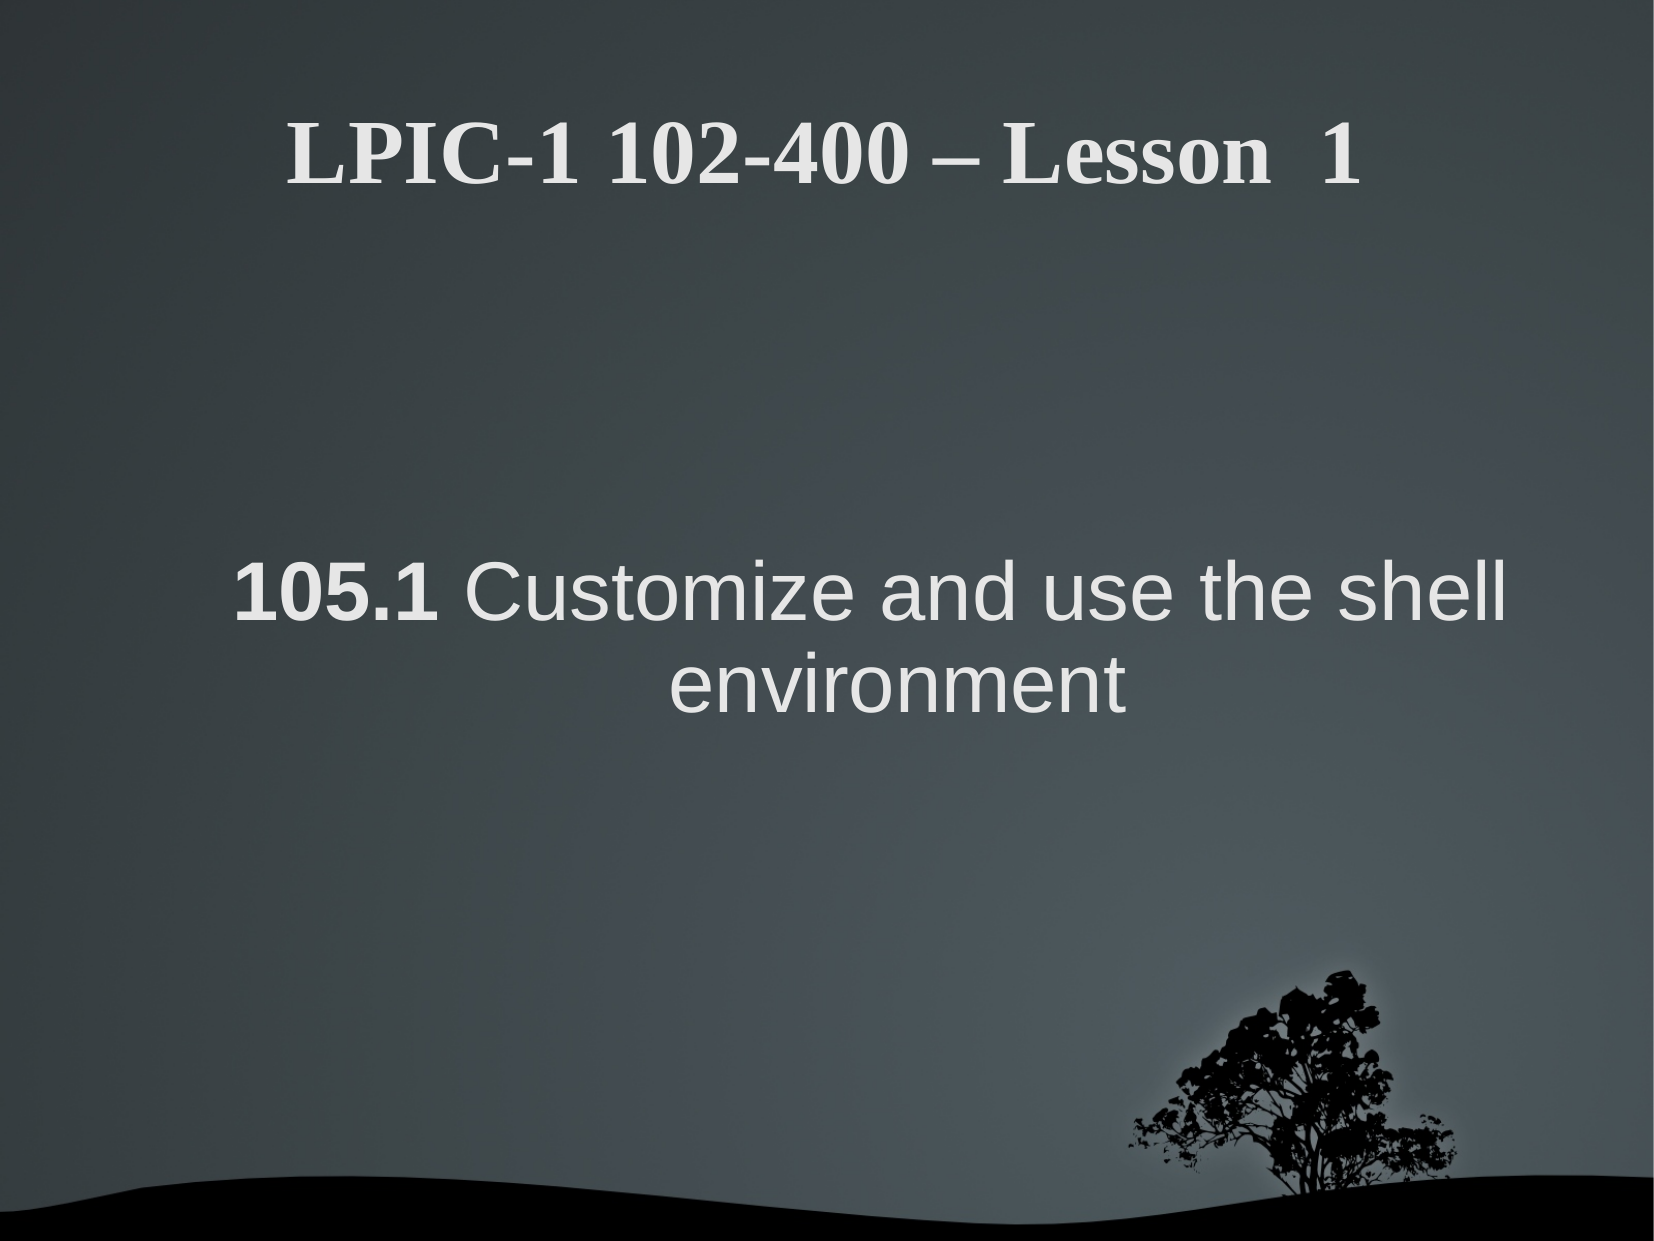

# LPIC-1 102-400 – Lesson 1
105.1 Customize and use the shell environment